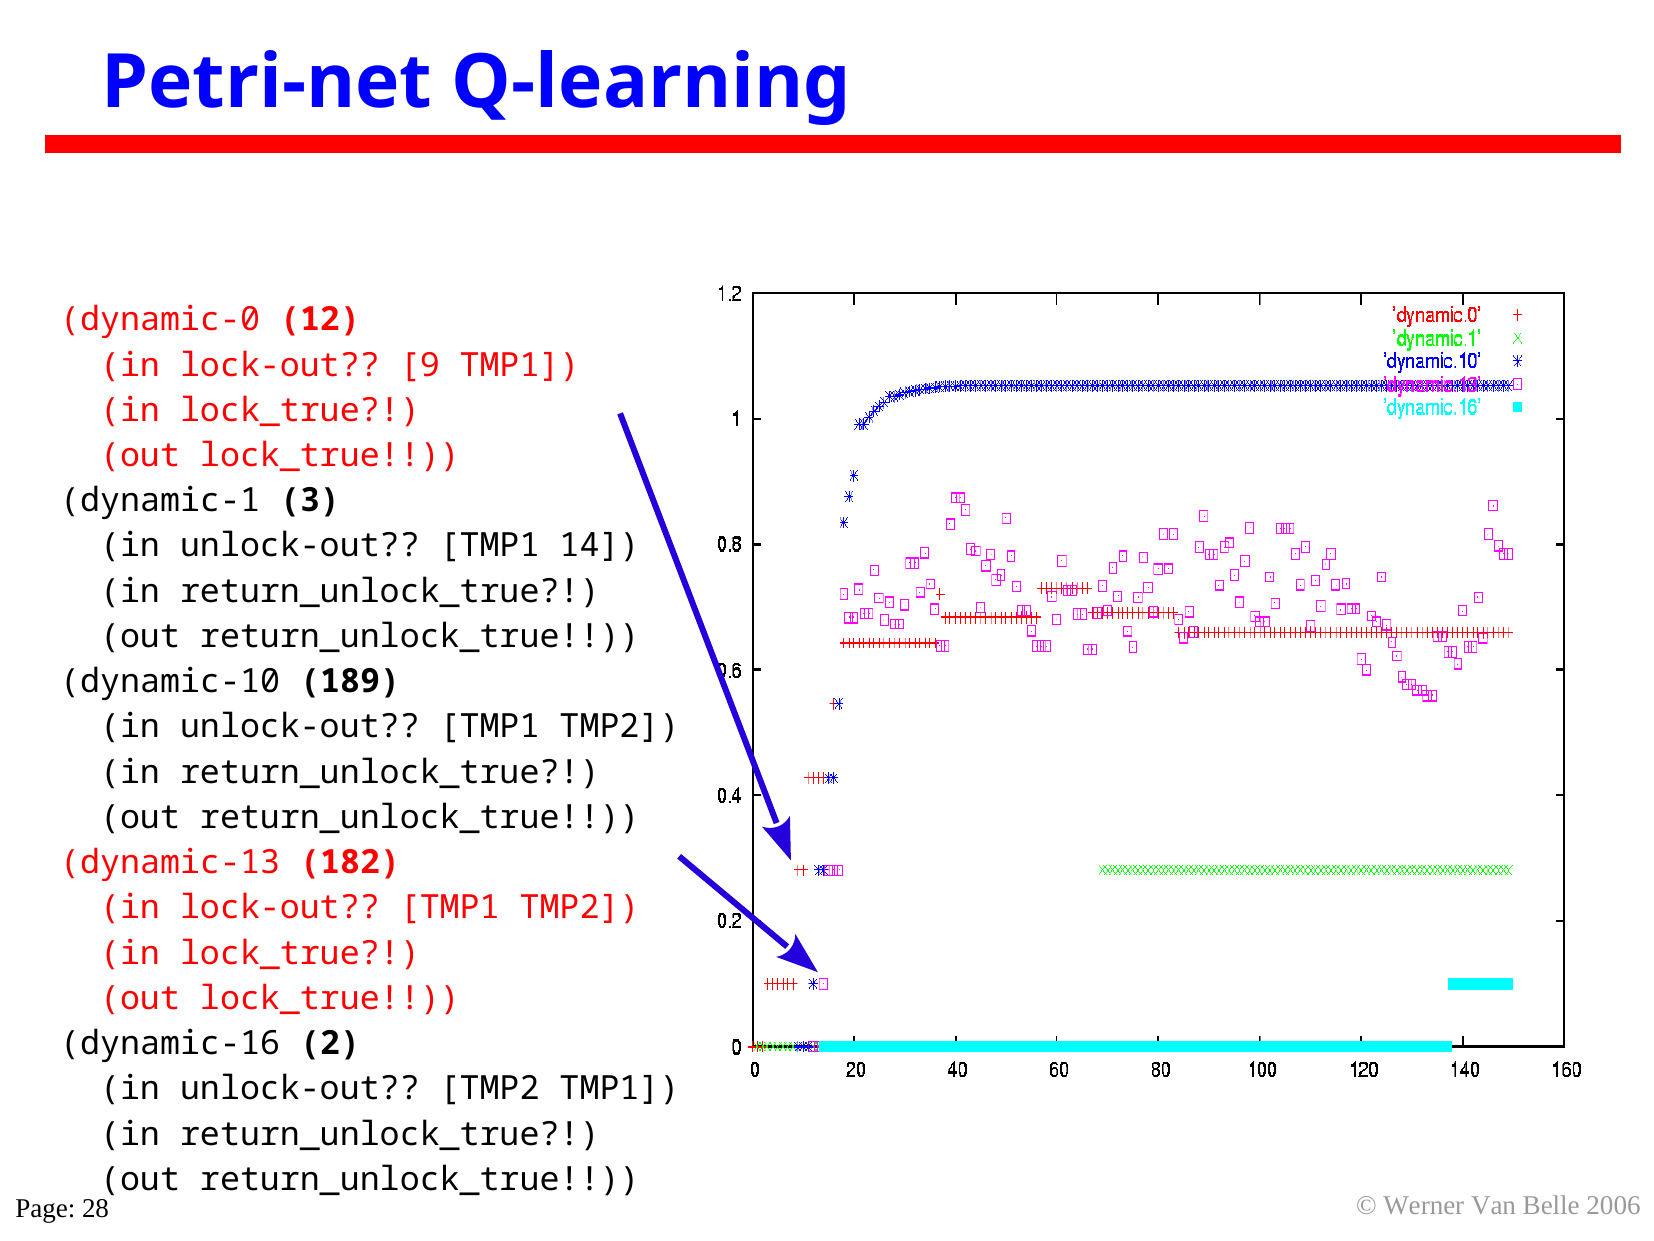

# Petri-net Q-learning
(dynamic-0 (12)
 (in lock-out?? [9 TMP1])
 (in lock_true?!)
 (out lock_true!!))
(dynamic-1 (3)
 (in unlock-out?? [TMP1 14])
 (in return_unlock_true?!)
 (out return_unlock_true!!))
(dynamic-10 (189)
 (in unlock-out?? [TMP1 TMP2])
 (in return_unlock_true?!)
 (out return_unlock_true!!))
(dynamic-13 (182)
 (in lock-out?? [TMP1 TMP2])
 (in lock_true?!)
 (out lock_true!!))
(dynamic-16 (2)
 (in unlock-out?? [TMP2 TMP1])
 (in return_unlock_true?!)
 (out return_unlock_true!!))